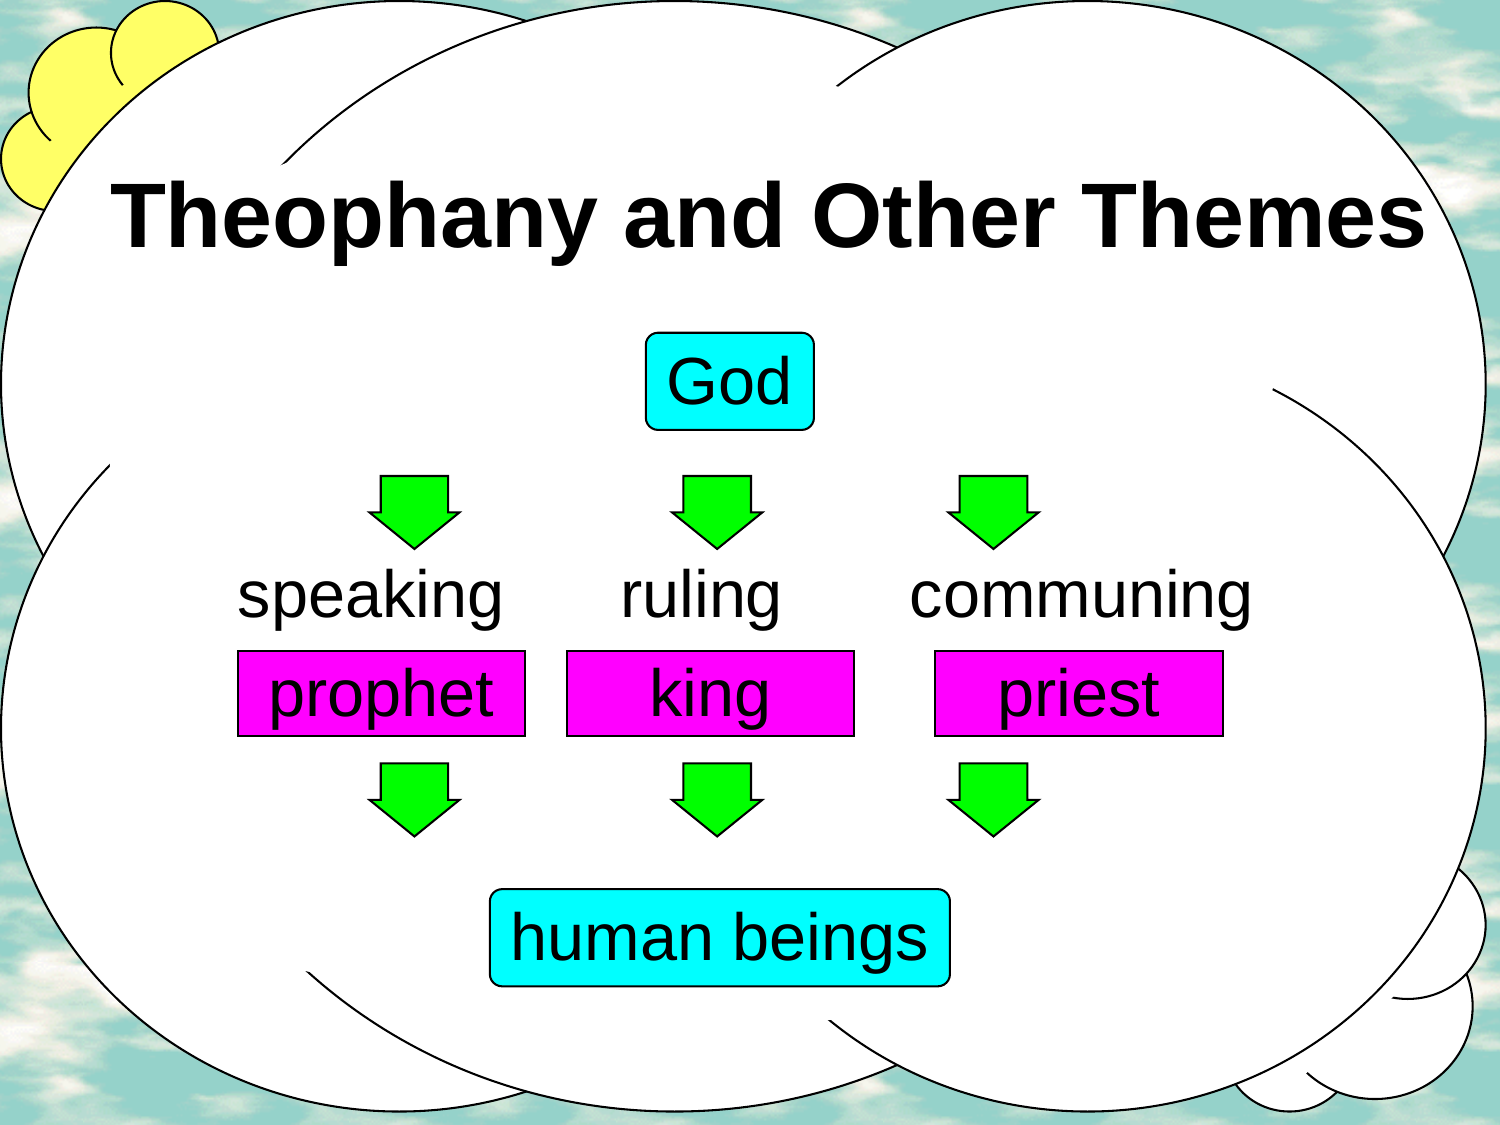

# Theophany and Other Themes
God
speaking
ruling
communing
prophet
king
priest
human beings